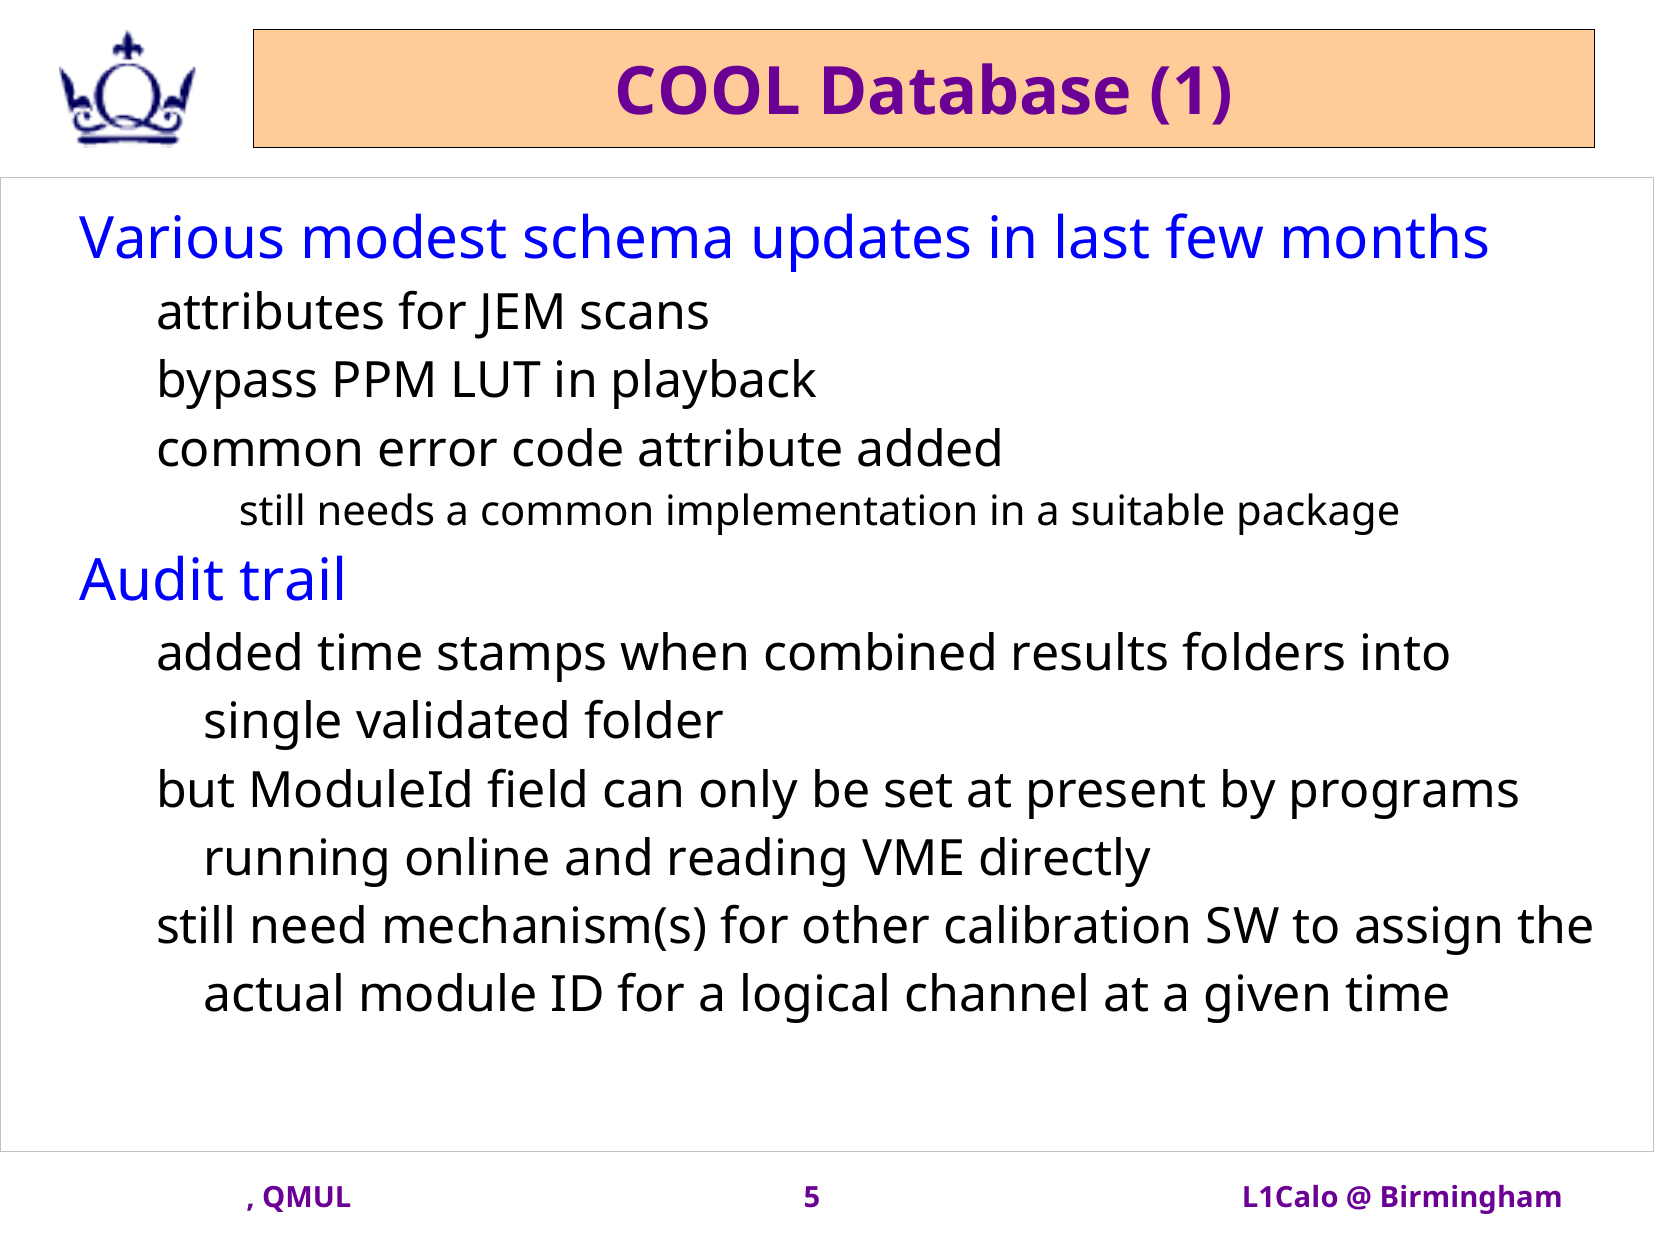

# COOL Database (1)
Various modest schema updates in last few months
attributes for JEM scans
bypass PPM LUT in playback
common error code attribute added
still needs a common implementation in a suitable package
Audit trail
added time stamps when combined results folders into single validated folder
but ModuleId field can only be set at present by programs running online and reading VME directly
still need mechanism(s) for other calibration SW to assign the actual module ID for a logical channel at a given time